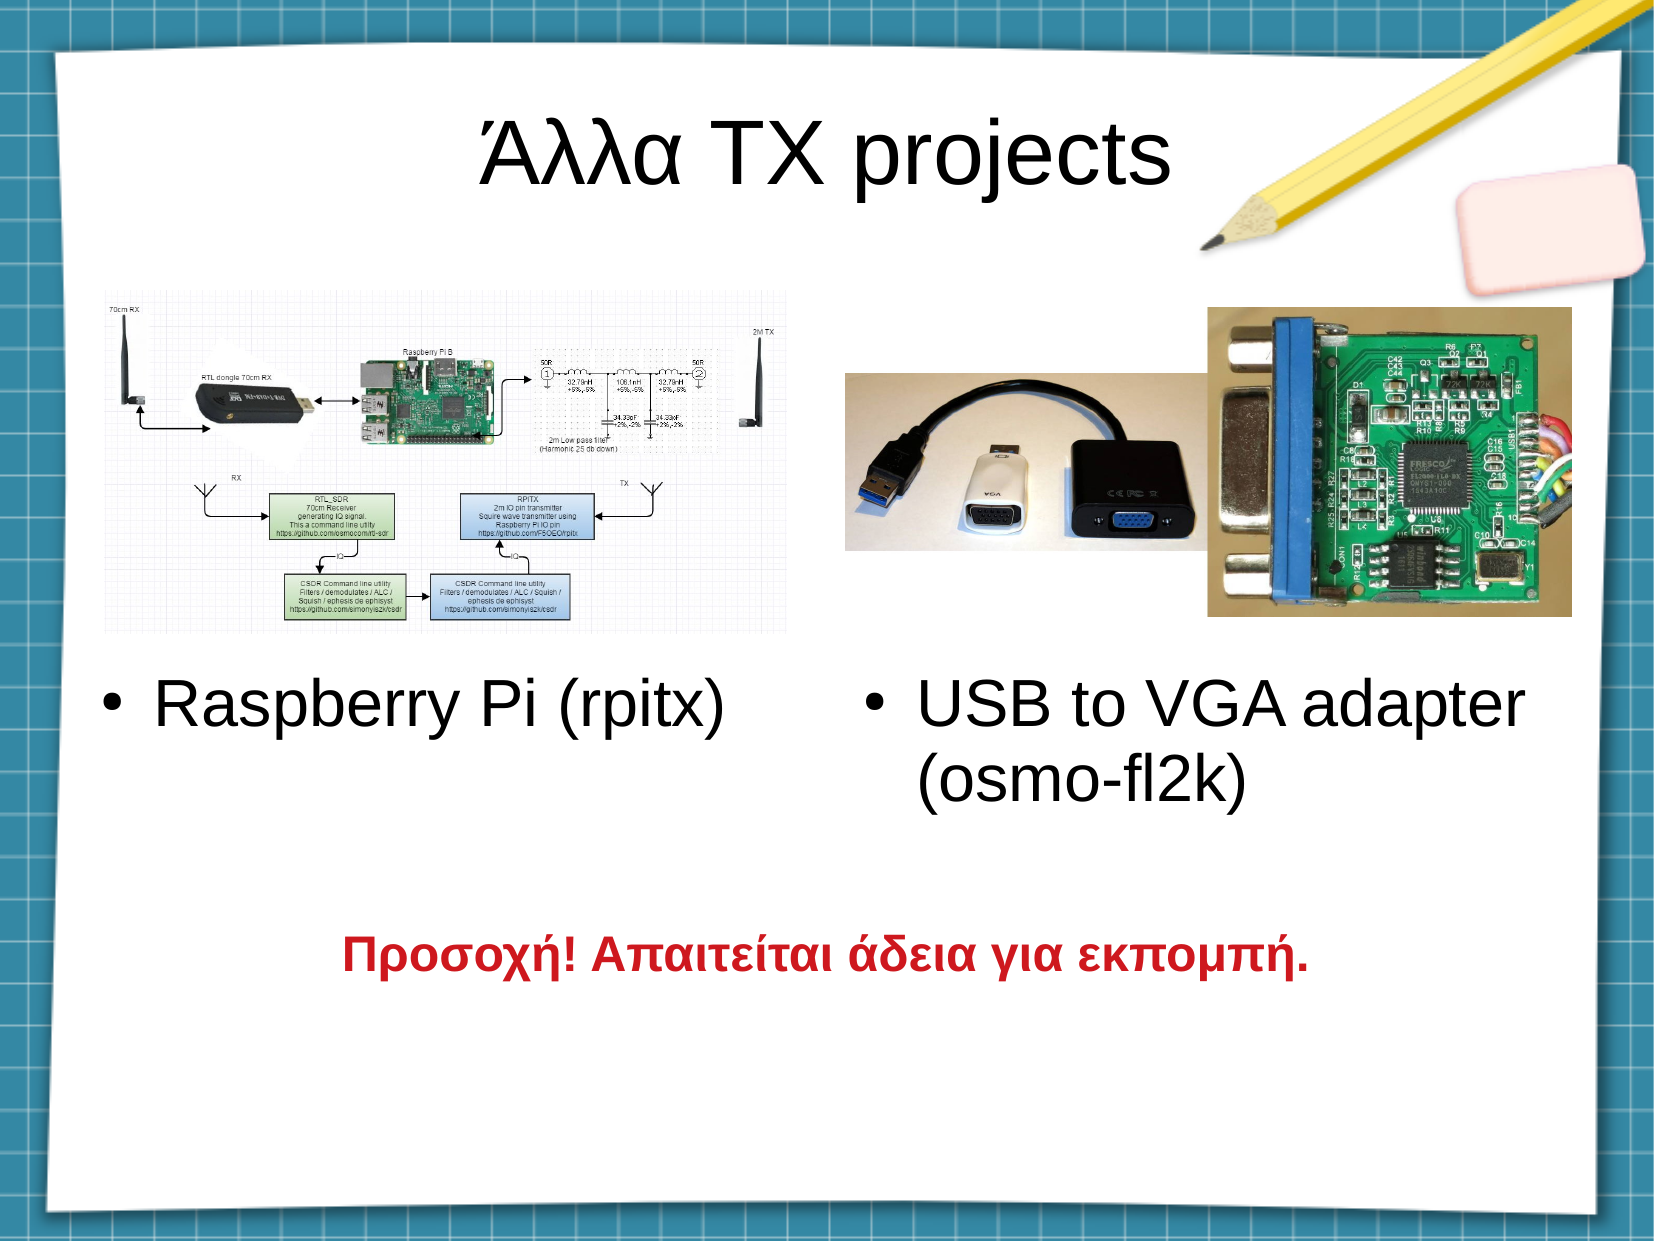

# Άλλα TX projects
Raspberry Pi (rpitx)
USB to VGA adapter (osmo-fl2k)
Προσοχή! Απαιτείται άδεια για εκπομπή.